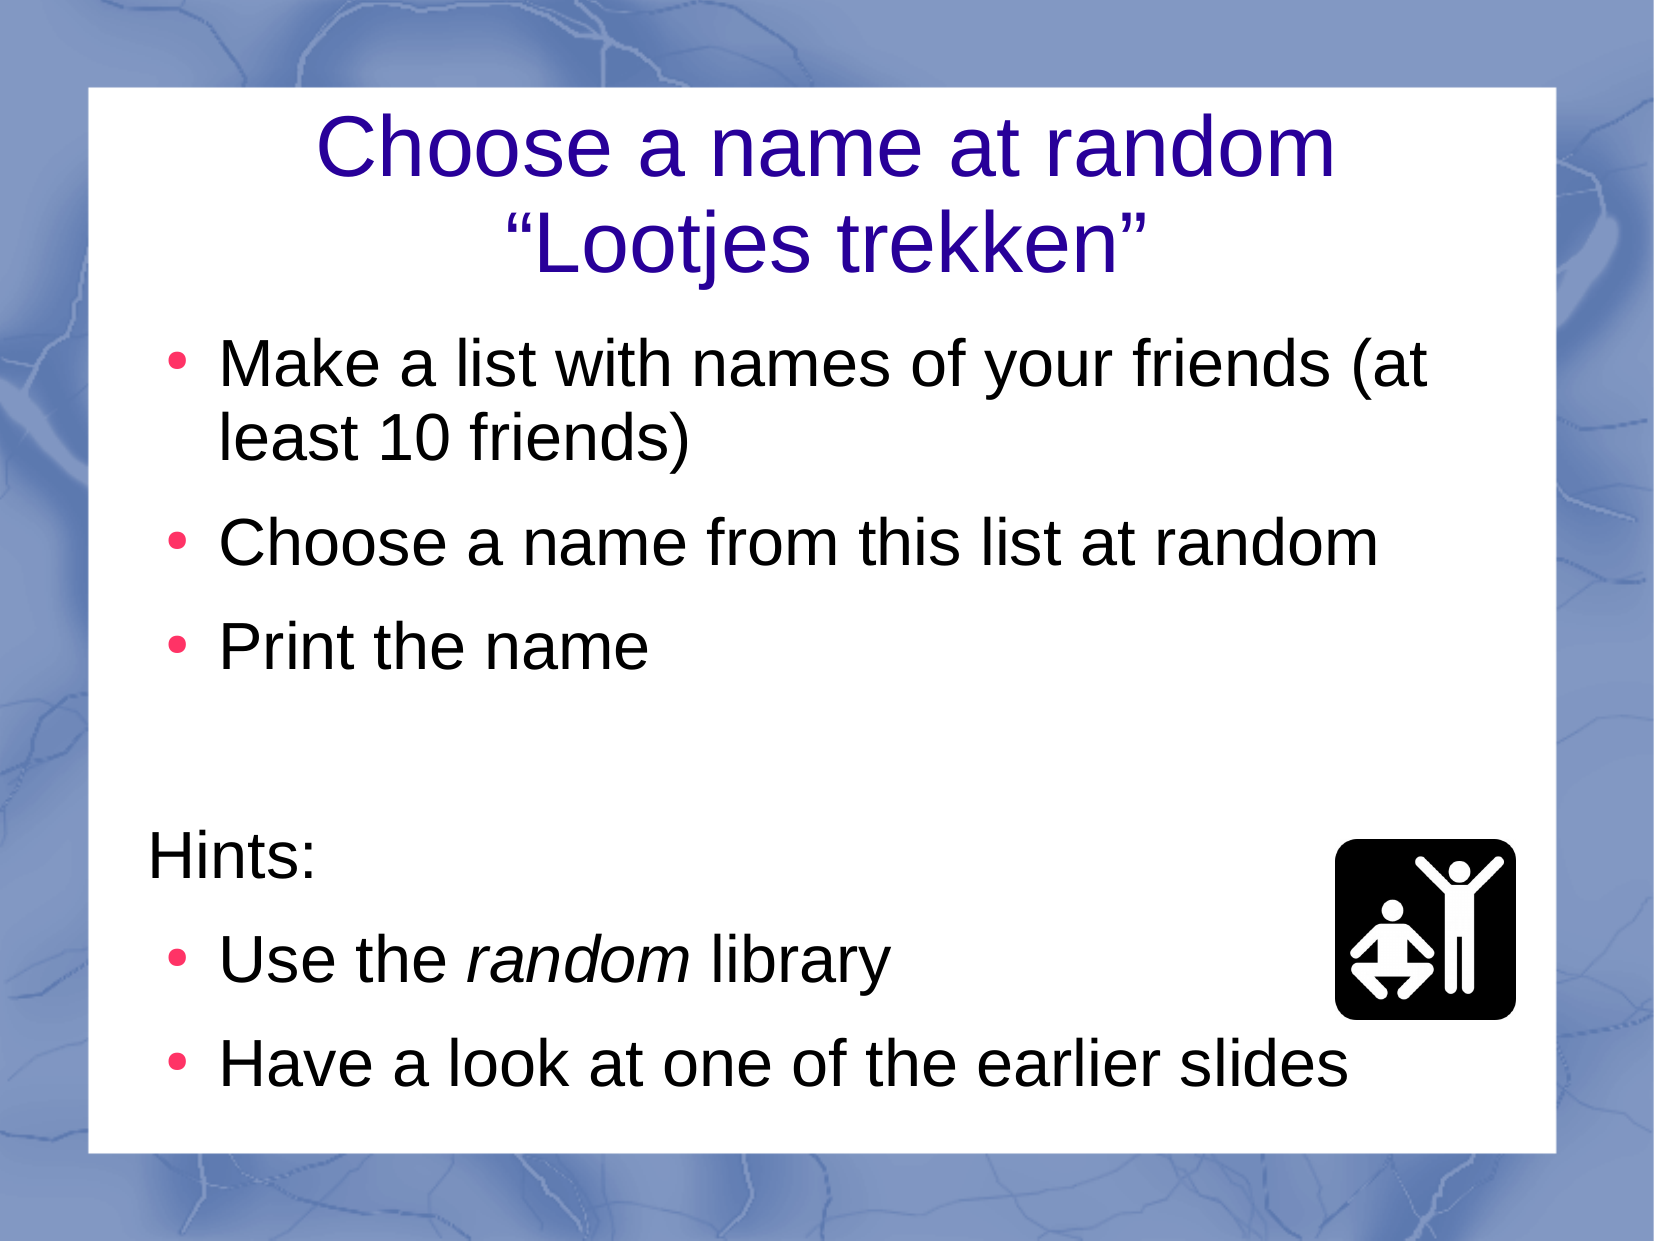

# Choose a name at random “Lootjes trekken”
Make a list with names of your friends (at least 10 friends)
Choose a name from this list at random
Print the name
Hints:
Use the random library
Have a look at one of the earlier slides